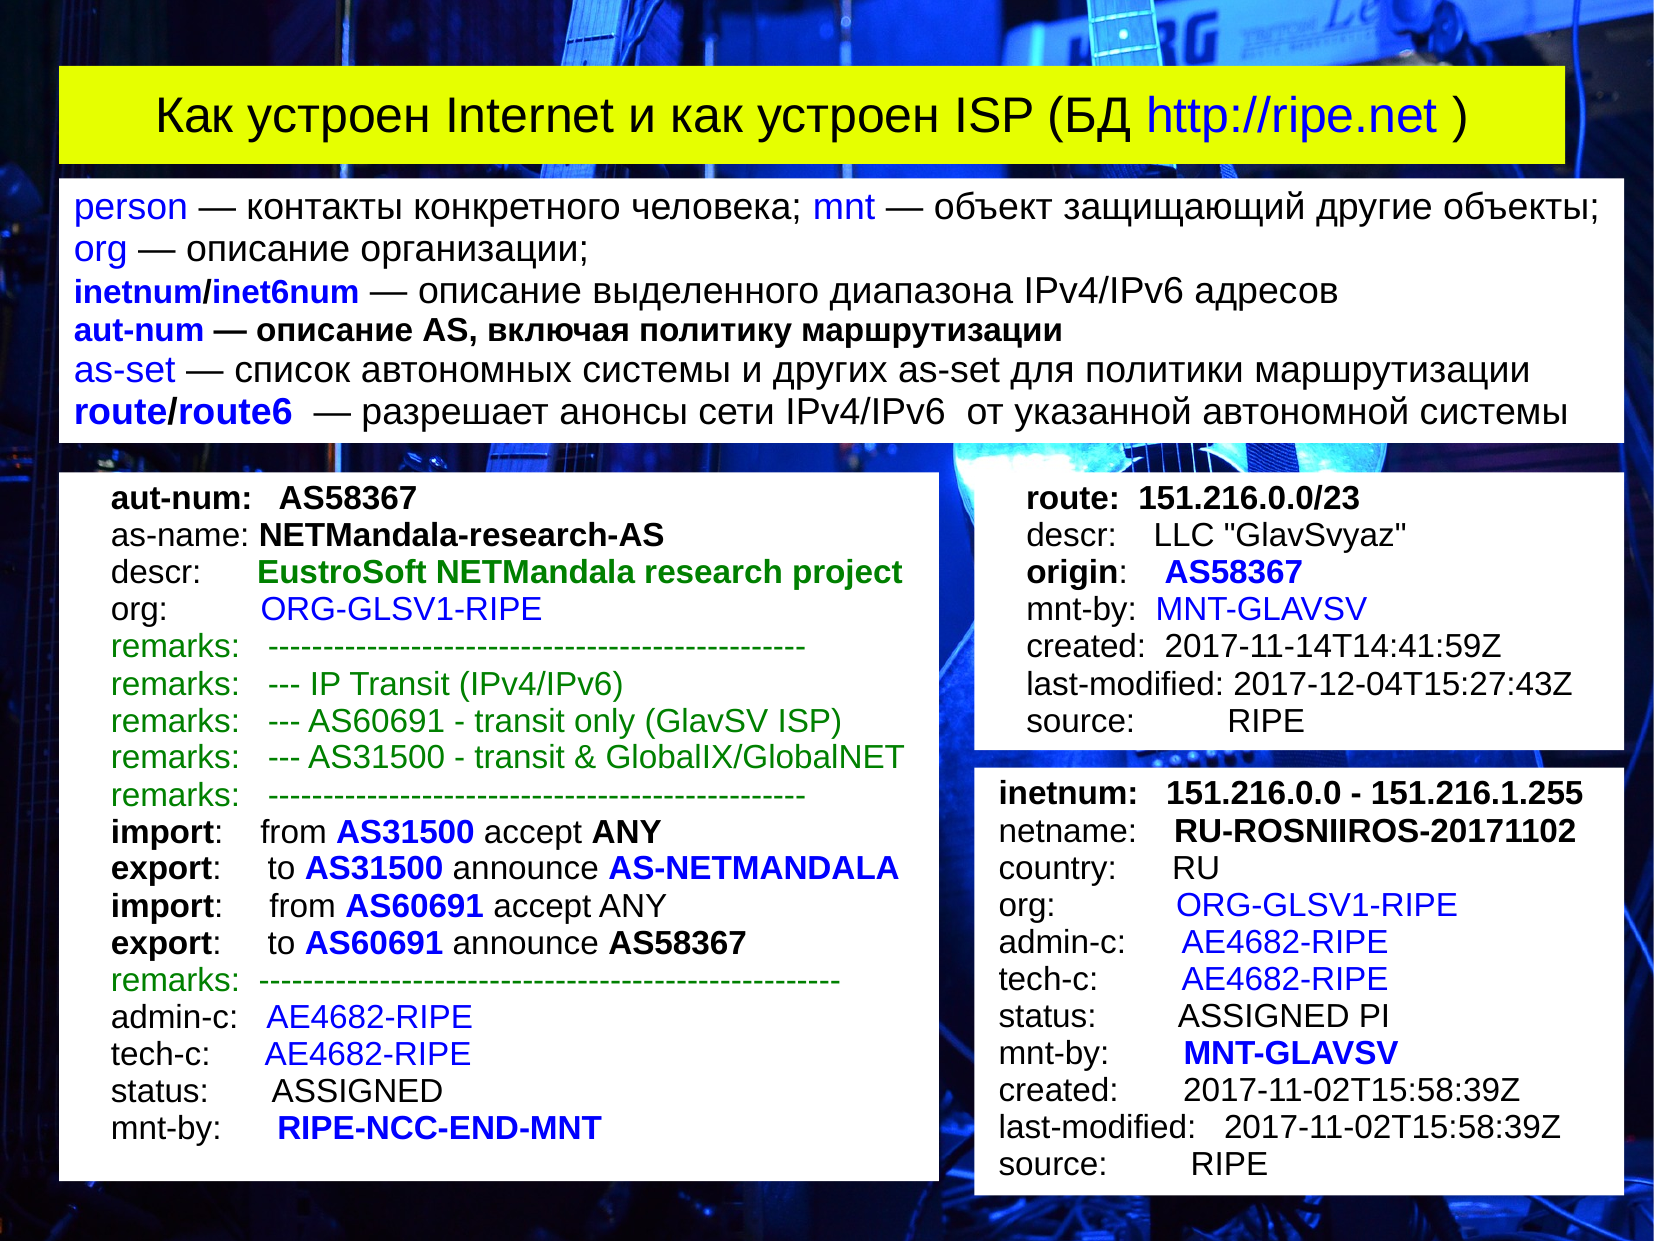

# Как устроен Internet и как устроен ISP (БД http://ripe.net )
person — контакты конкретного человека; mnt — объект защищающий другие объекты;
org — описание организации;
inetnum/inet6num — описание выделенного диапазона IPv4/IPv6 адресов
aut-num — описание AS, включая политику маршрутизации
as-set — список автономных системы и других as-set для политики маршрутизации
route/route6 — разрешает анонсы сети IPv4/IPv6 от указанной автономной системы
 aut-num: AS58367
 as-name: NETMandala-research-AS
 descr: EustroSoft NETMandala research project
 org: ORG-GLSV1-RIPE
 remarks: -------------------------------------------------
 remarks: --- IP Transit (IPv4/IPv6)
 remarks: --- AS60691 - transit only (GlavSV ISP)
 remarks: --- AS31500 - transit & GlobalIX/GlobalNET
 remarks: -------------------------------------------------
 import: from AS31500 accept ANY
 export: to AS31500 announce AS-NETMANDALA
 import: from AS60691 accept ANY
 export: to AS60691 announce AS58367
 remarks: -----------------------------------------------------
 admin-c: AE4682-RIPE
 tech-c: AE4682-RIPE
 status: ASSIGNED
 mnt-by: RIPE-NCC-END-MNT
 route: 151.216.0.0/23
 descr: LLC "GlavSvyaz"
 origin: AS58367
 mnt-by: MNT-GLAVSV
 created: 2017-11-14T14:41:59Z
 last-modified: 2017-12-04T15:27:43Z
 source: RIPE
 inetnum: 151.216.0.0 - 151.216.1.255
 netname: RU-ROSNIIROS-20171102
 country: RU
 org: ORG-GLSV1-RIPE
 admin-c: AE4682-RIPE
 tech-c: AE4682-RIPE
 status: ASSIGNED PI
 mnt-by: MNT-GLAVSV
 created: 2017-11-02T15:58:39Z
 last-modified: 2017-11-02T15:58:39Z
 source: RIPE